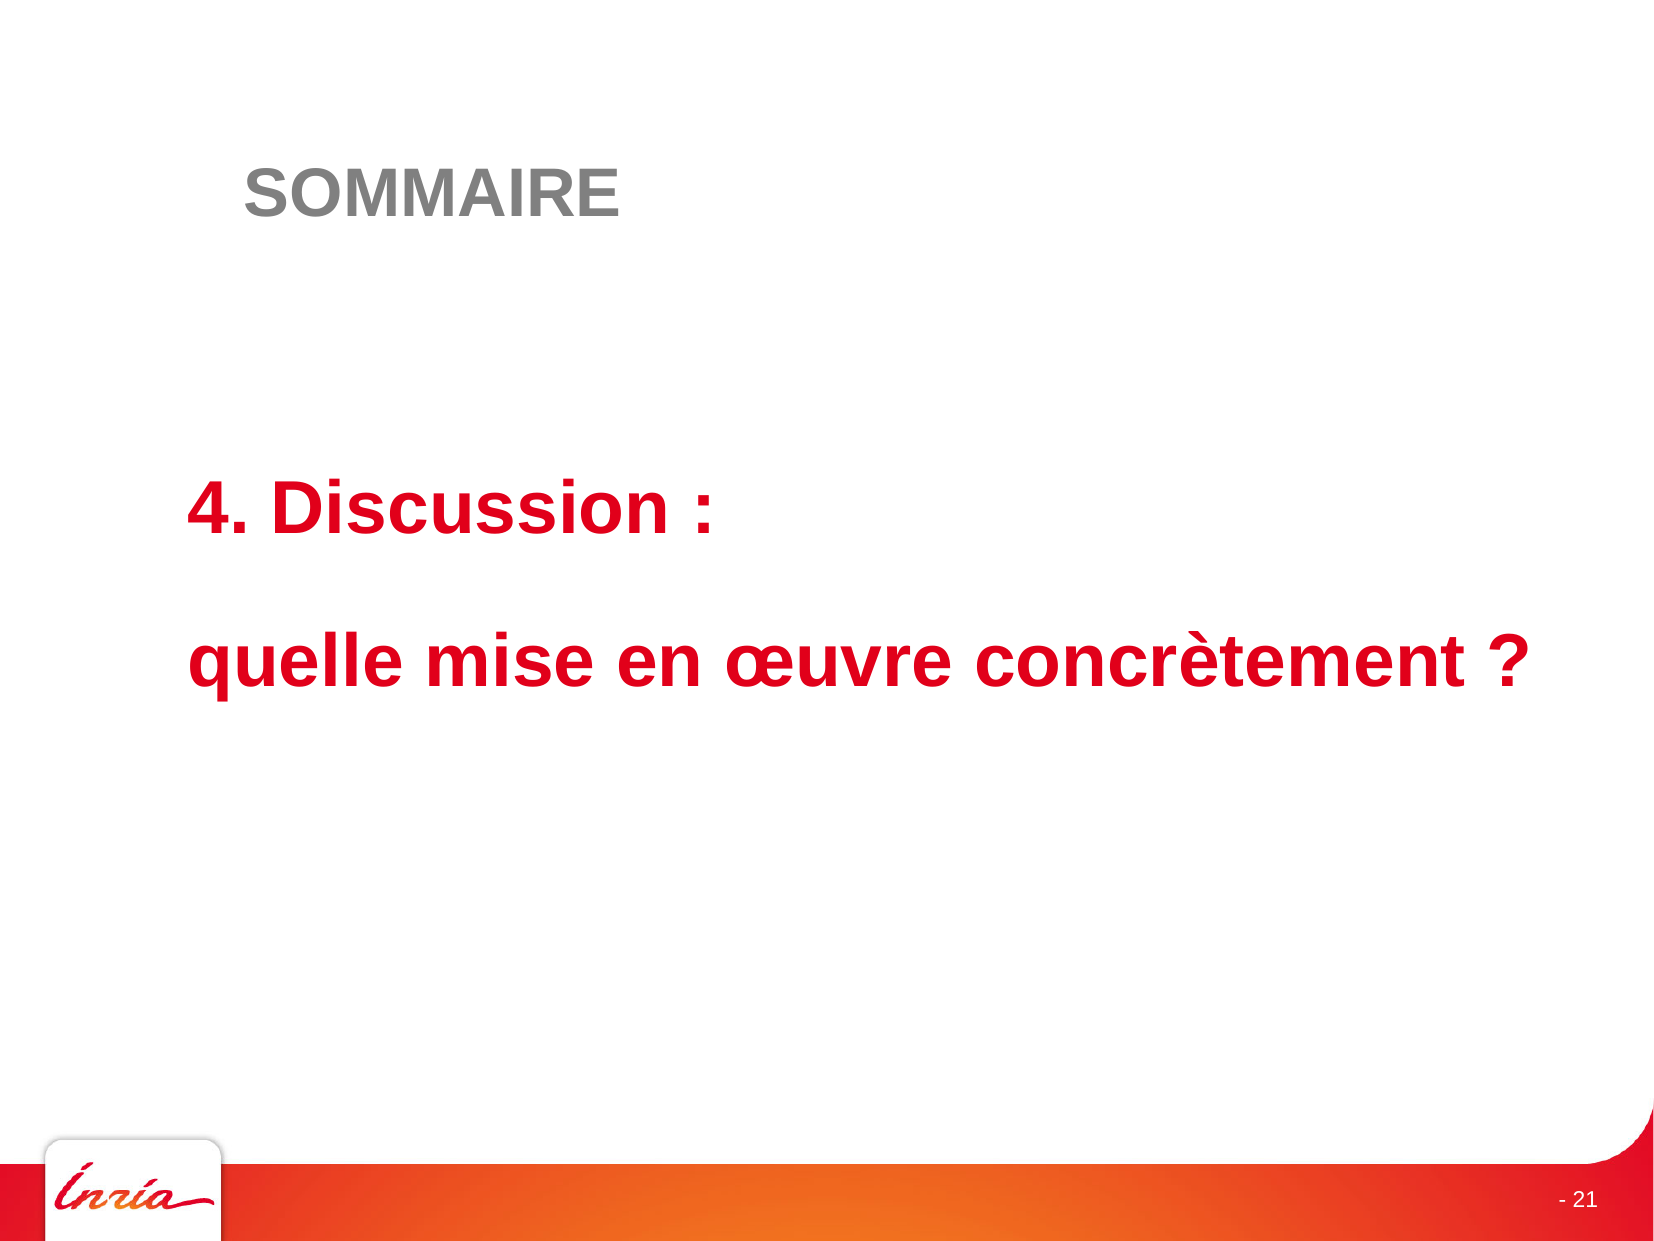

SOMMAIRE
# 4. Discussion : quelle mise en œuvre concrètement ?